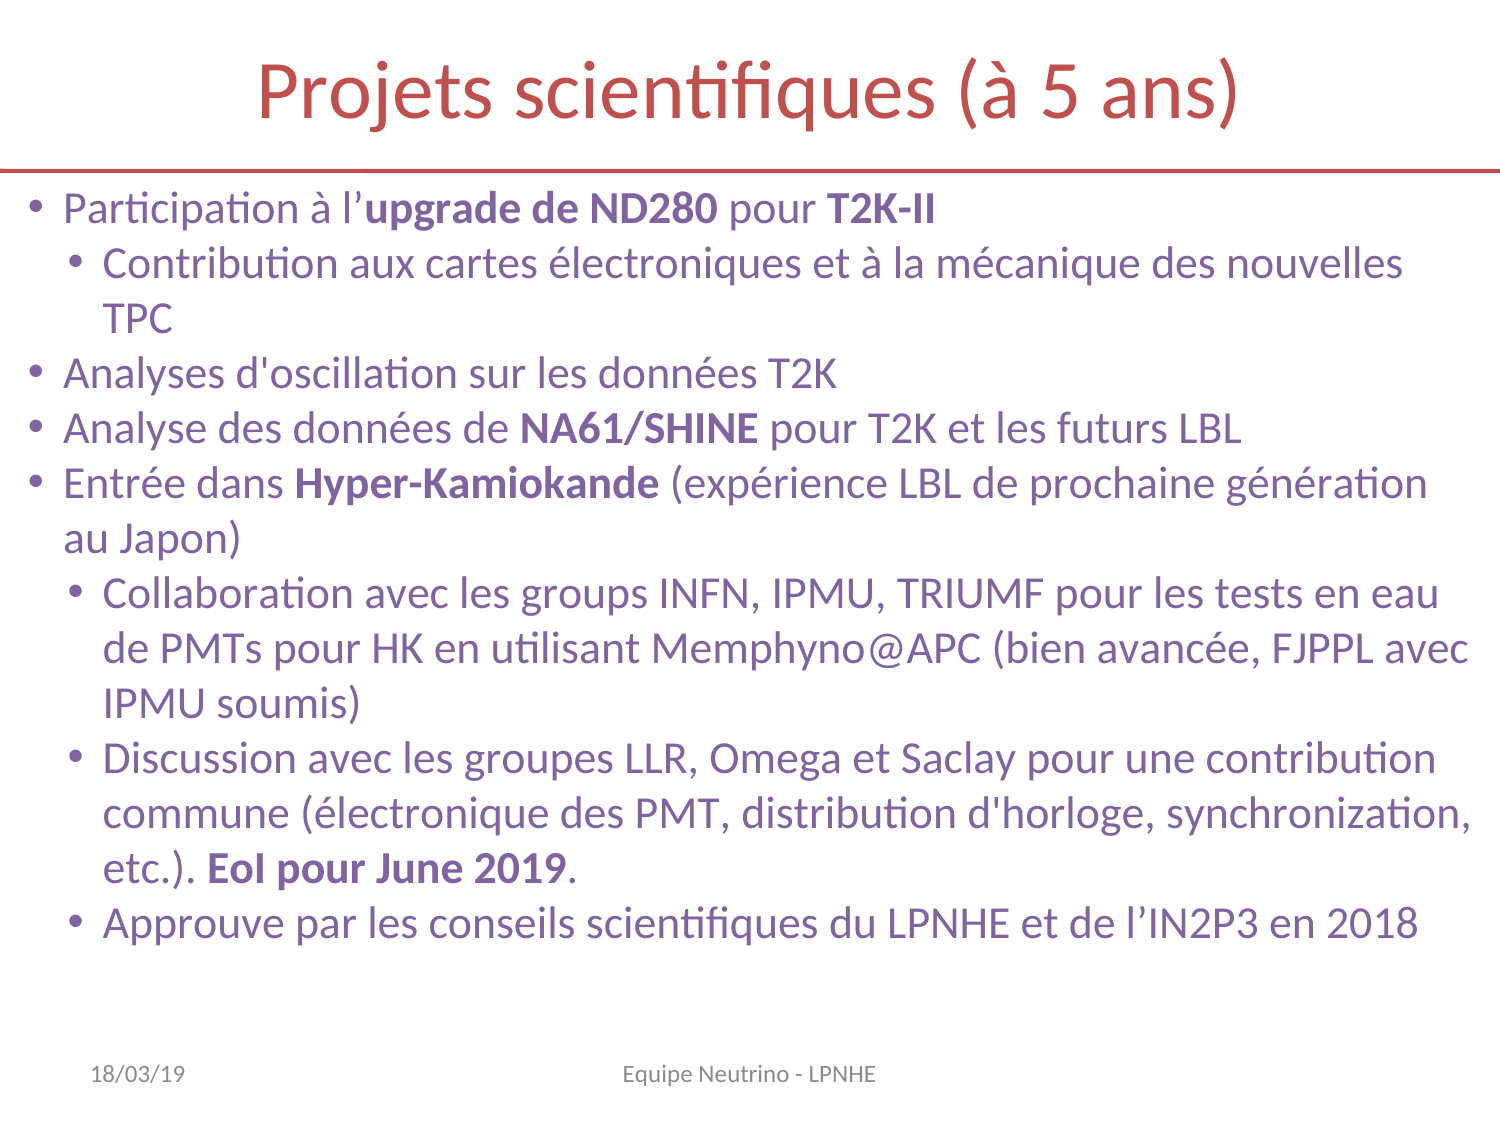

Projets scientifiques (à 5 ans)
Participation à l’upgrade de ND280 pour T2K-II
Contribution aux cartes électroniques et à la mécanique des nouvelles TPC
Analyses d'oscillation sur les données T2K
Analyse des données de NA61/SHINE pour T2K et les futurs LBL
Entrée dans Hyper-Kamiokande (expérience LBL de prochaine génération au Japon)
Collaboration avec les groups INFN, IPMU, TRIUMF pour les tests en eau de PMTs pour HK en utilisant Memphyno@APC (bien avancée, FJPPL avec IPMU soumis)
Discussion avec les groupes LLR, Omega et Saclay pour une contribution commune (électronique des PMT, distribution d'horloge, synchronization, etc.). EoI pour June 2019.
Approuve par les conseils scientifiques du LPNHE et de l’IN2P3 en 2018
18/03/19
Equipe Neutrino - LPNHE